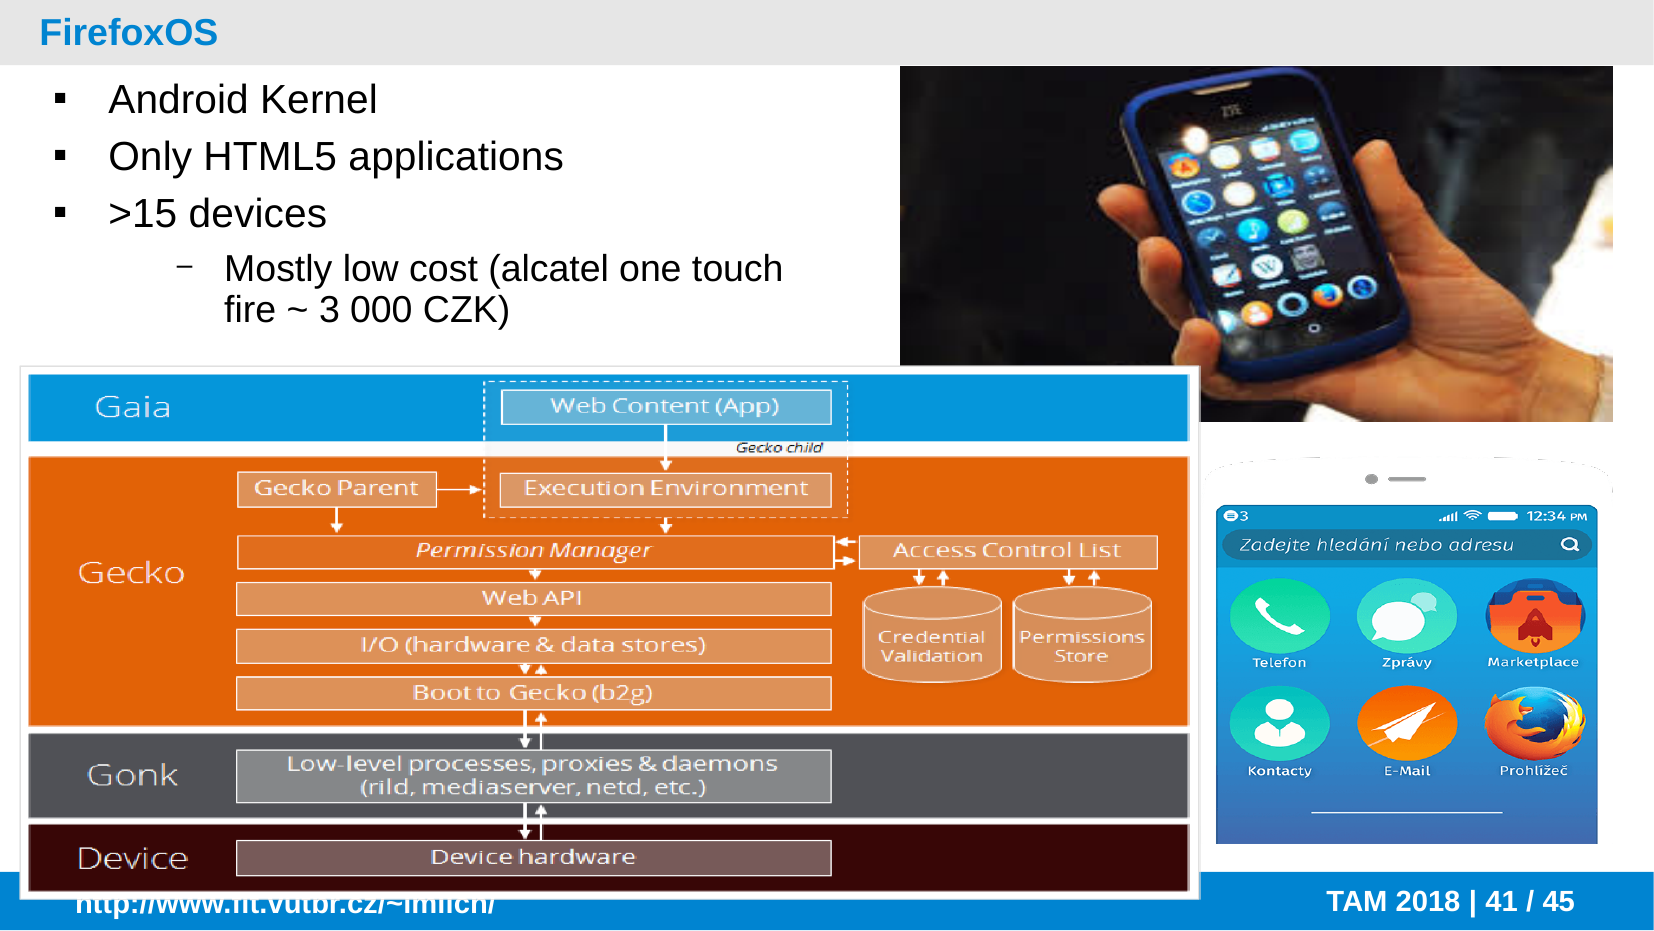

# FirefoxOS
Android Kernel
Only HTML5 applications
>15 devices
Mostly low cost (alcatel one touch fire ~ 3 000 CZK)